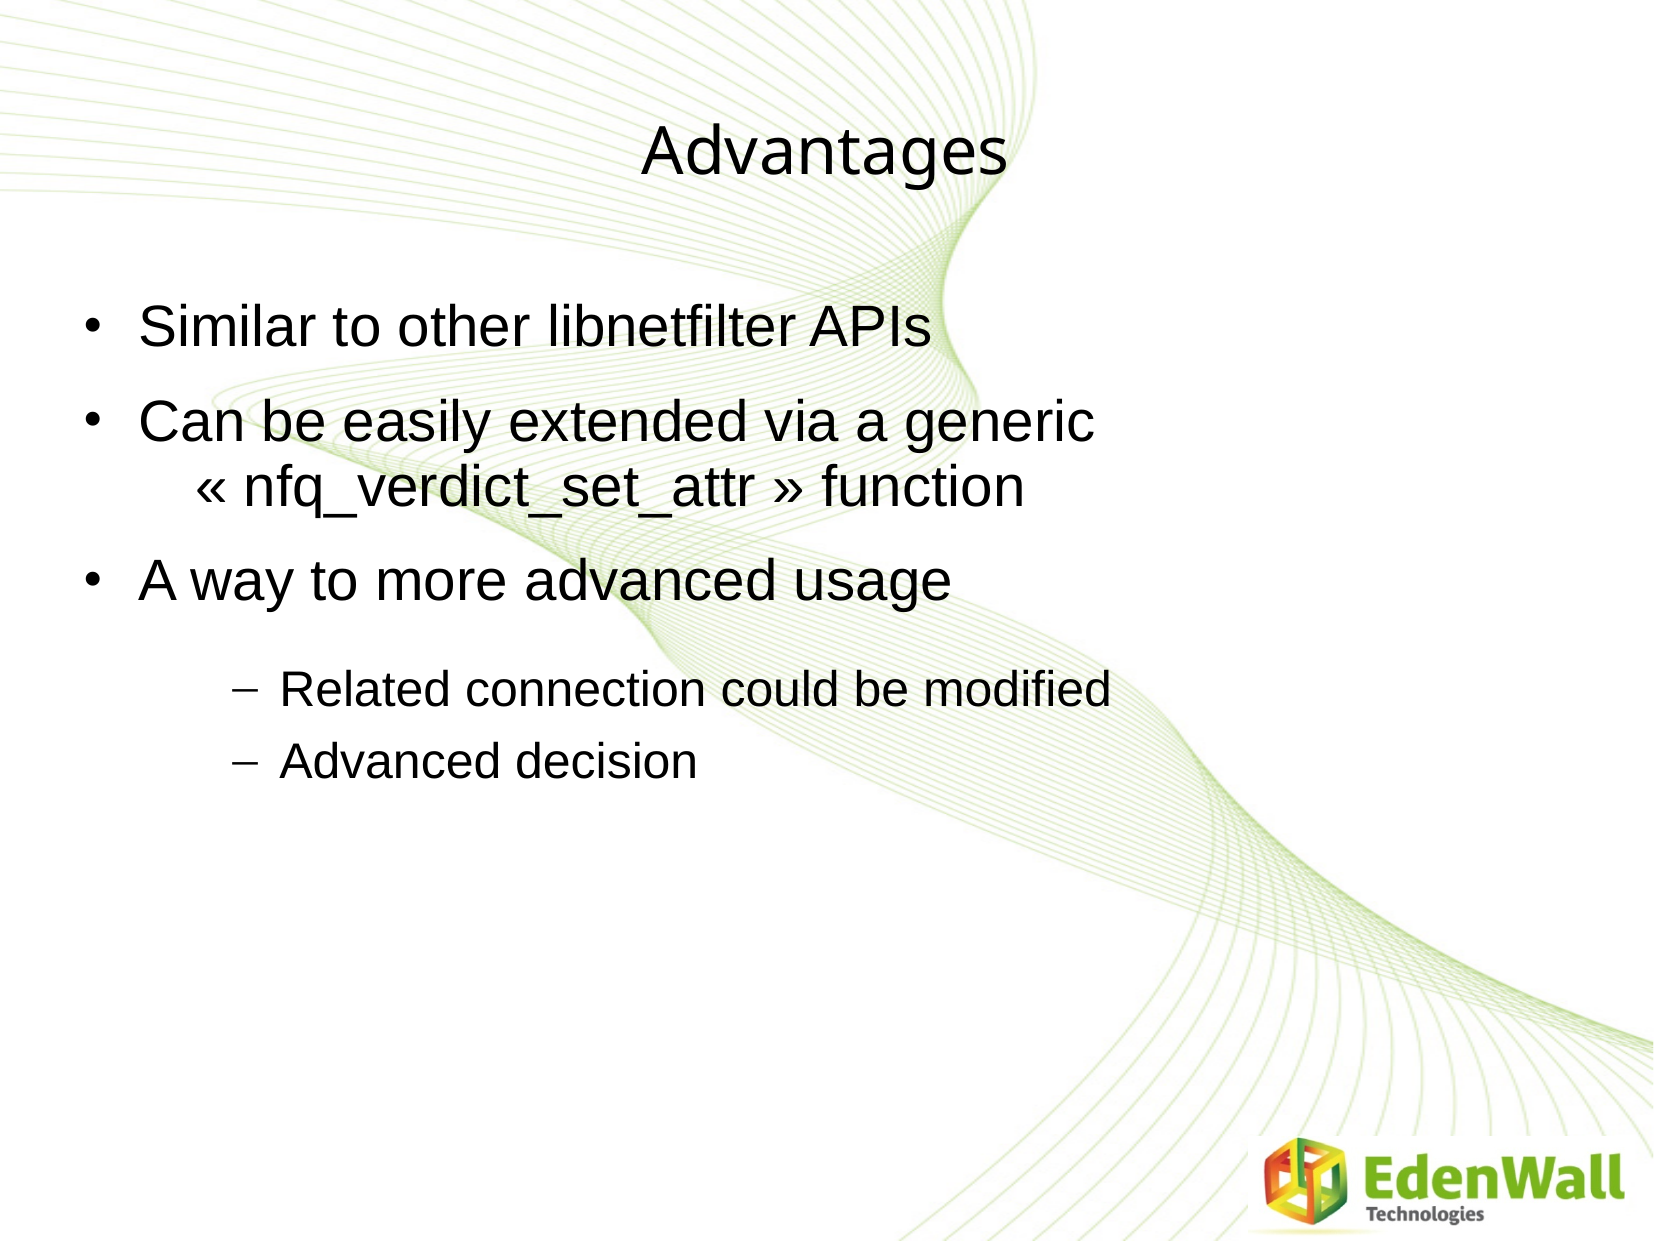

# Advantages
Similar to other libnetfilter APIs
Can be easily extended via a generic « nfq_verdict_set_attr » function
A way to more advanced usage
Related connection could be modified
Advanced decision